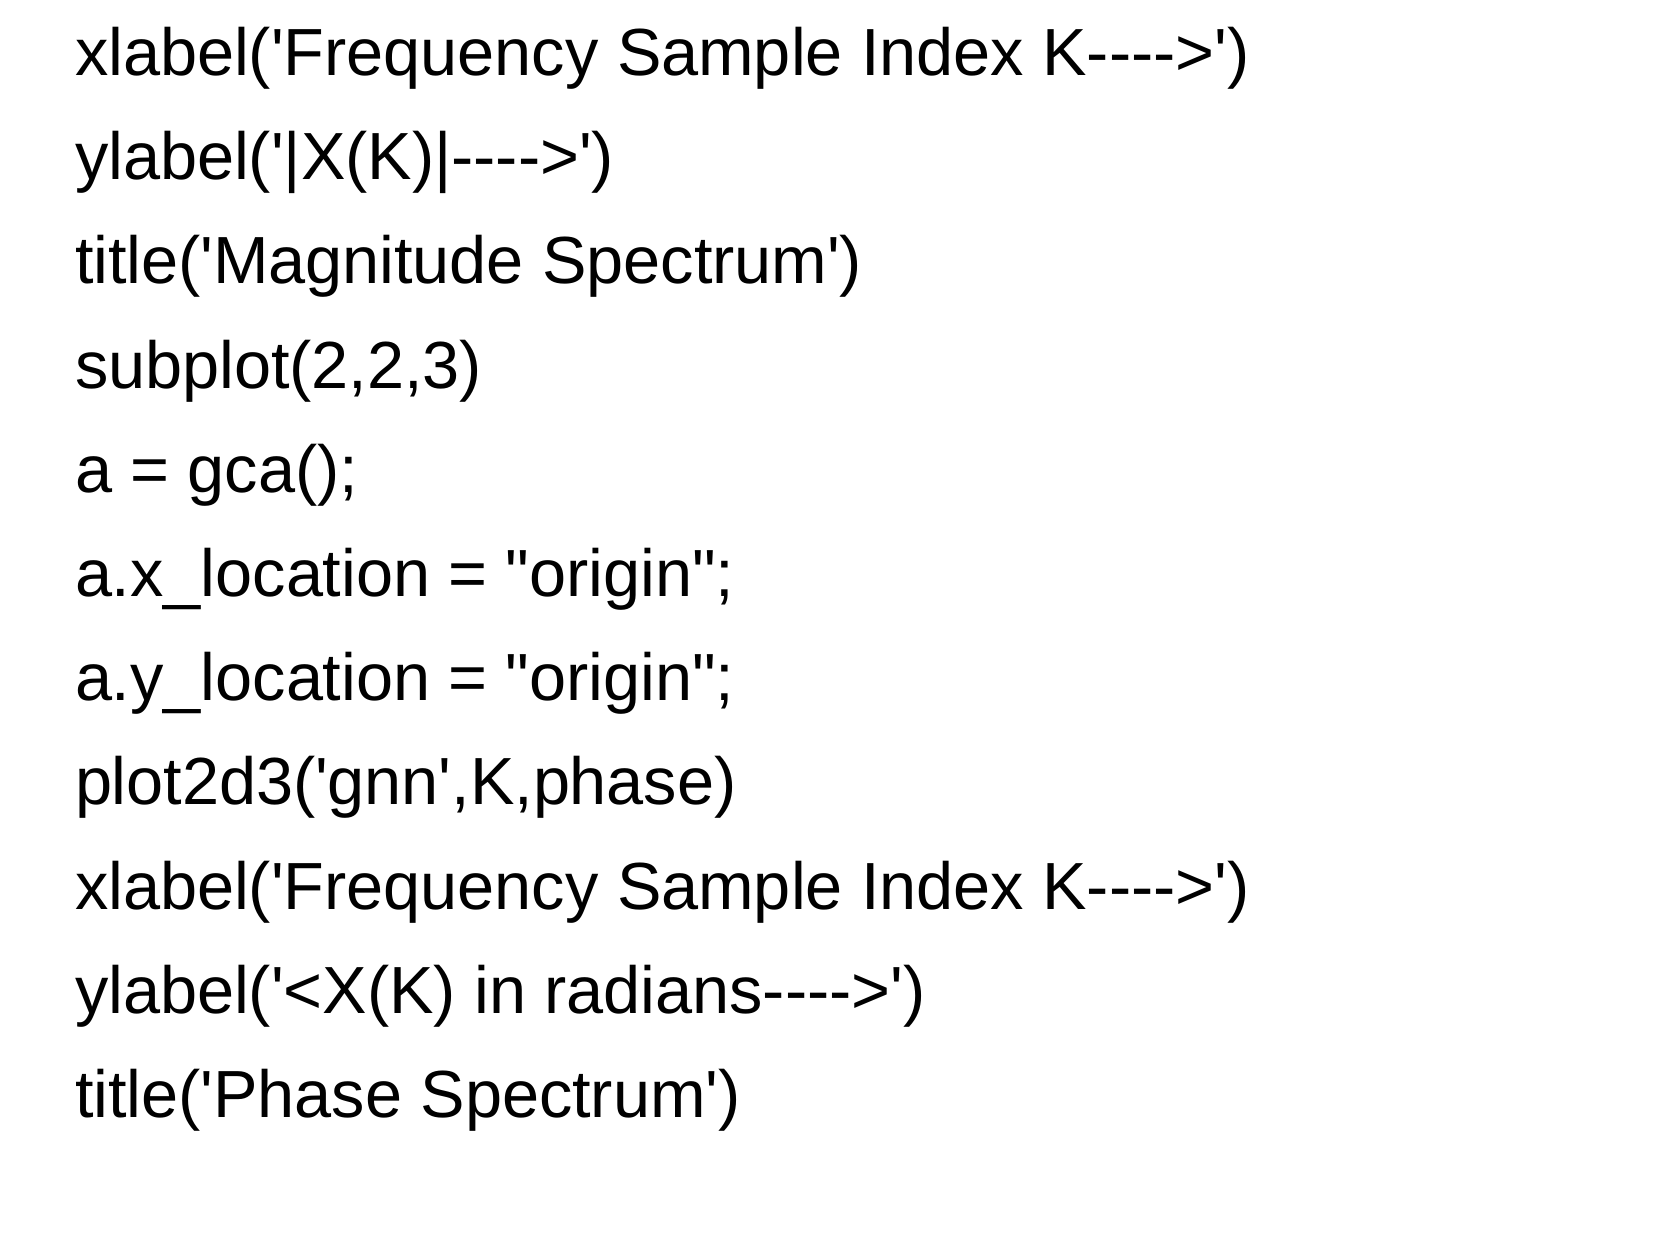

# xlabel('Frequency Sample Index K---->')
ylabel('|X(K)|---->')
title('Magnitude Spectrum')
subplot(2,2,3)
a = gca();
a.x_location = "origin";
a.y_location = "origin";
plot2d3('gnn',K,phase)
xlabel('Frequency Sample Index K---->')
ylabel('<X(K) in radians---->')
title('Phase Spectrum')